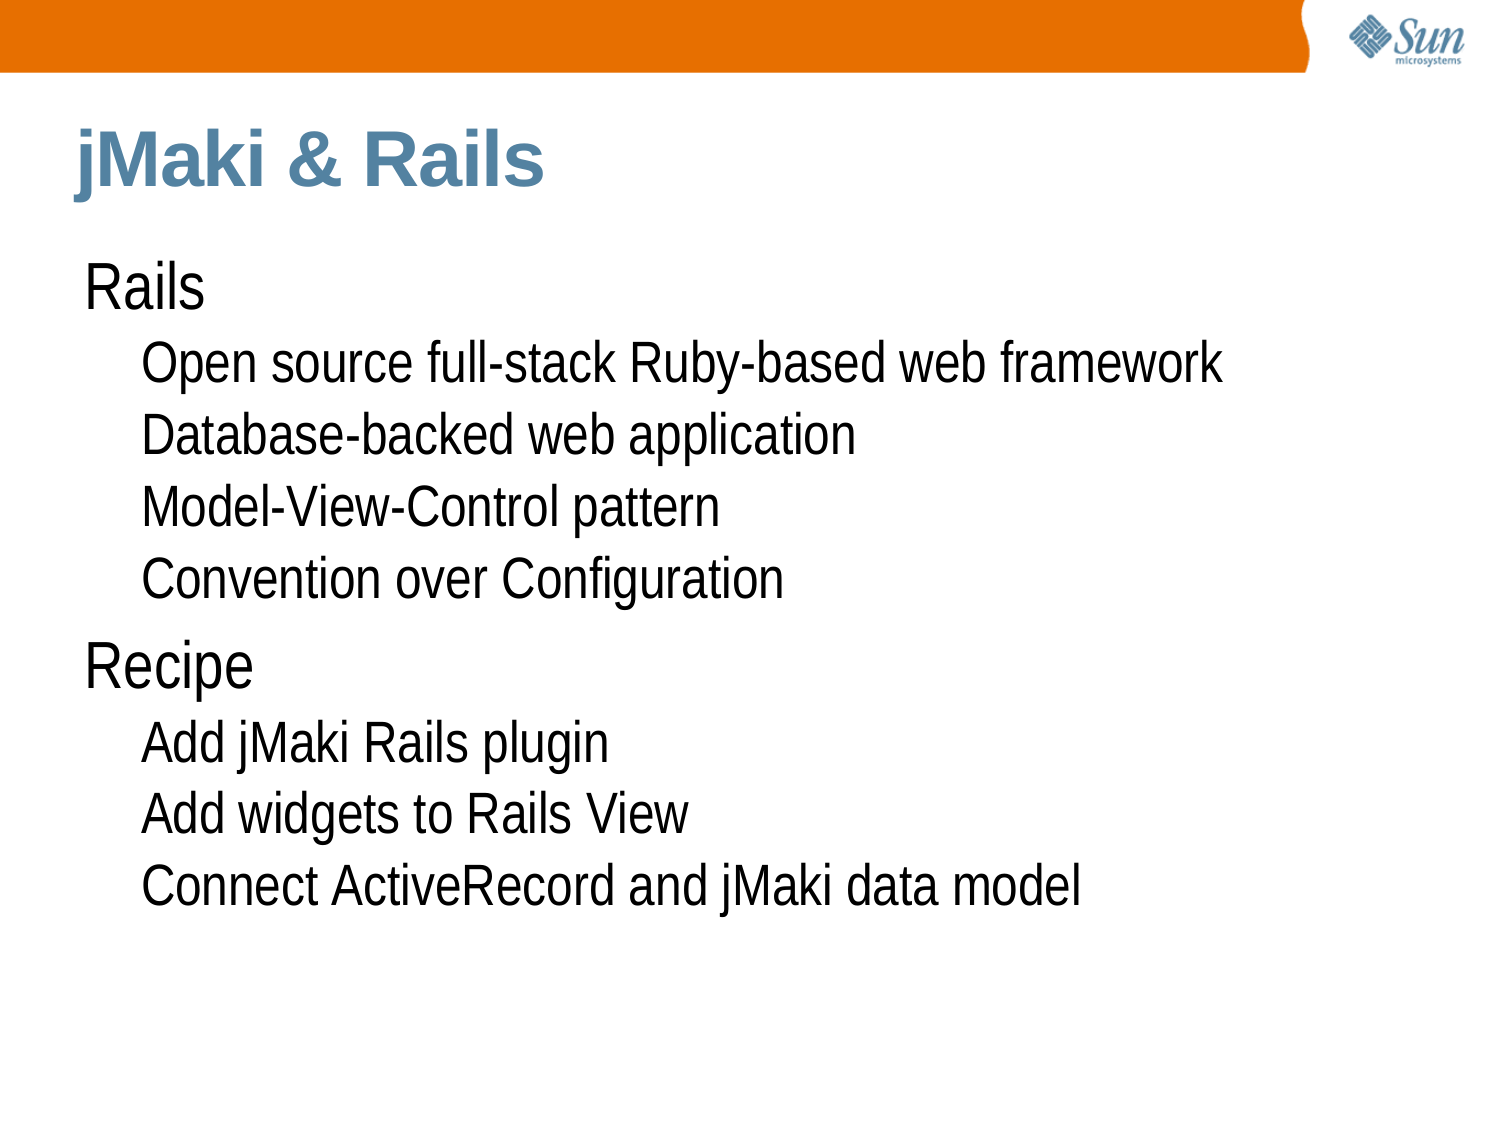

# jMaki & Rails
Rails
Open source full-stack Ruby-based web framework
Database-backed web application
Model-View-Control pattern
Convention over Configuration
Recipe
Add jMaki Rails plugin
Add widgets to Rails View
Connect ActiveRecord and jMaki data model